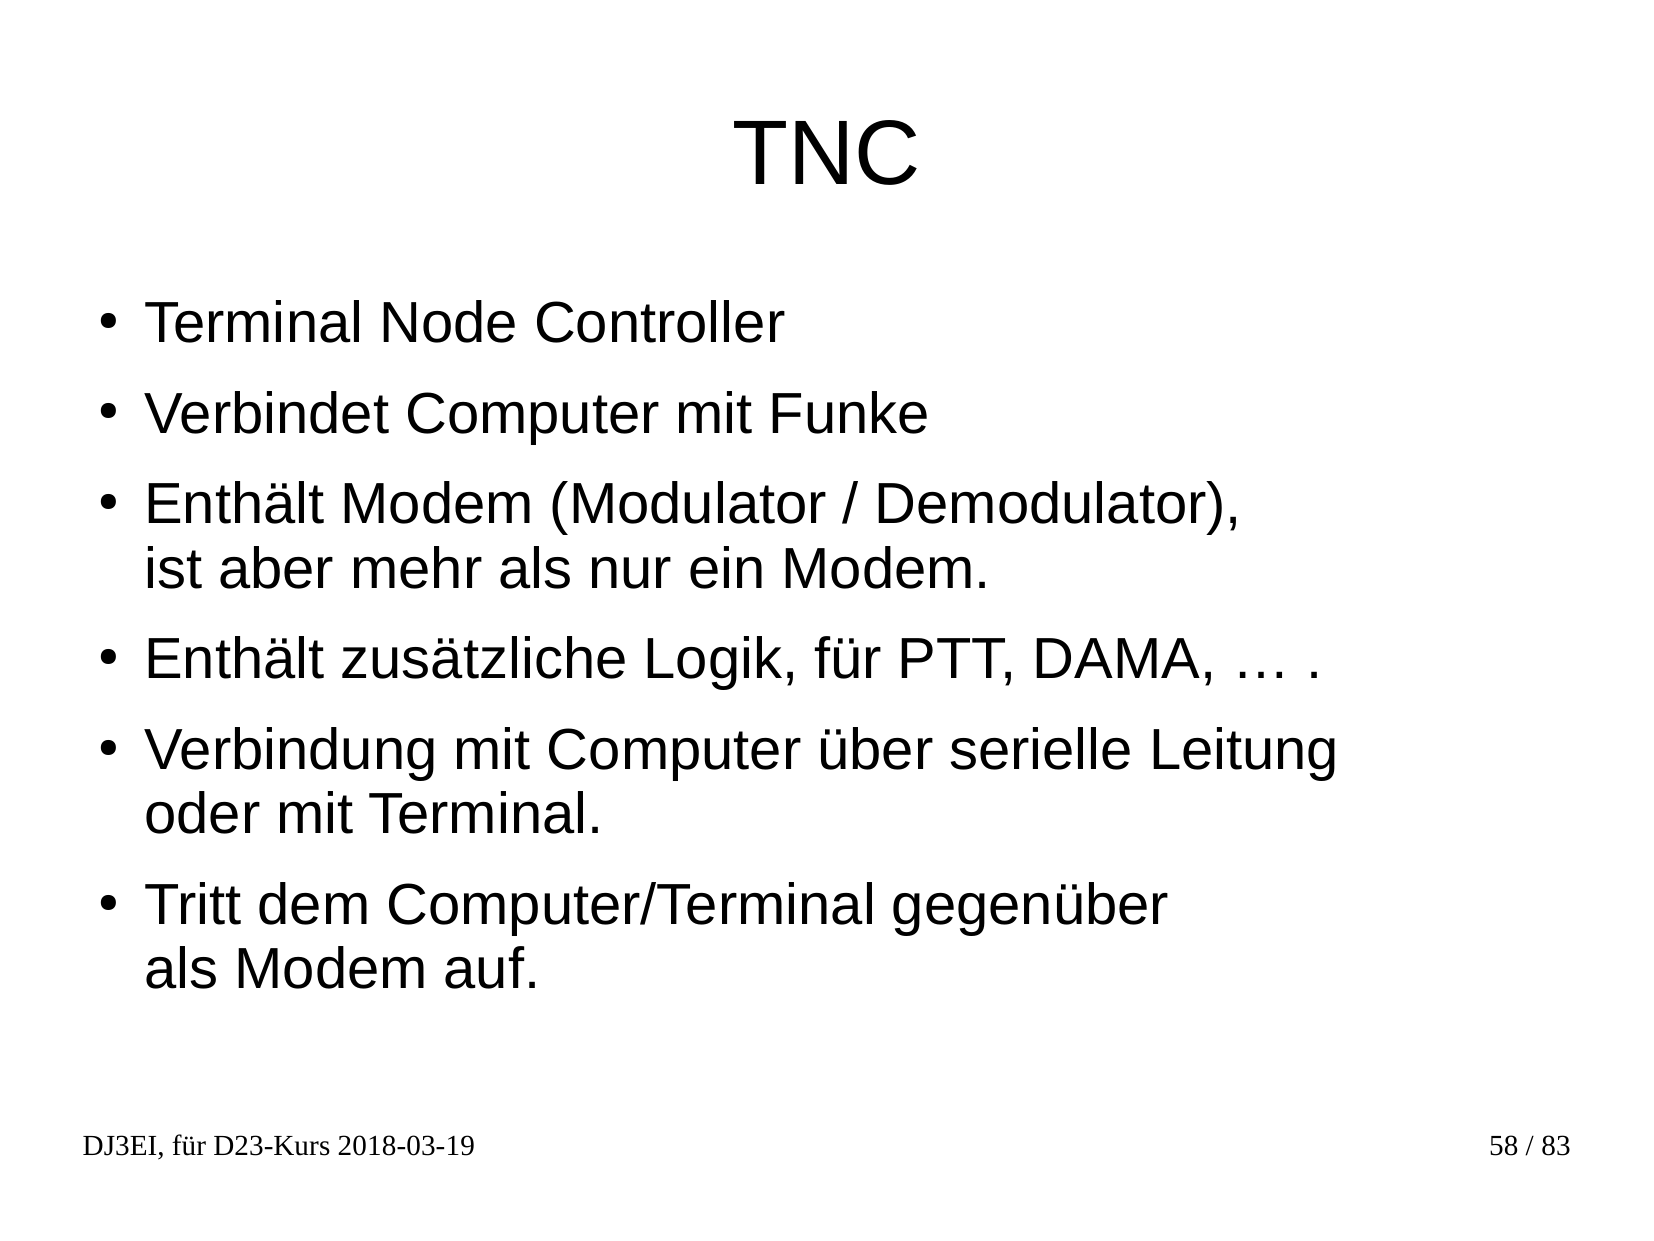

# TNC
Terminal Node Controller
Verbindet Computer mit Funke
Enthält Modem (Modulator / Demodulator),
ist aber mehr als nur ein Modem.
Enthält zusätzliche Logik, für PTT, DAMA, … .
Verbindung mit Computer über serielle Leitung
oder mit Terminal.
Tritt dem Computer/Terminal gegenüber
als Modem auf.
58